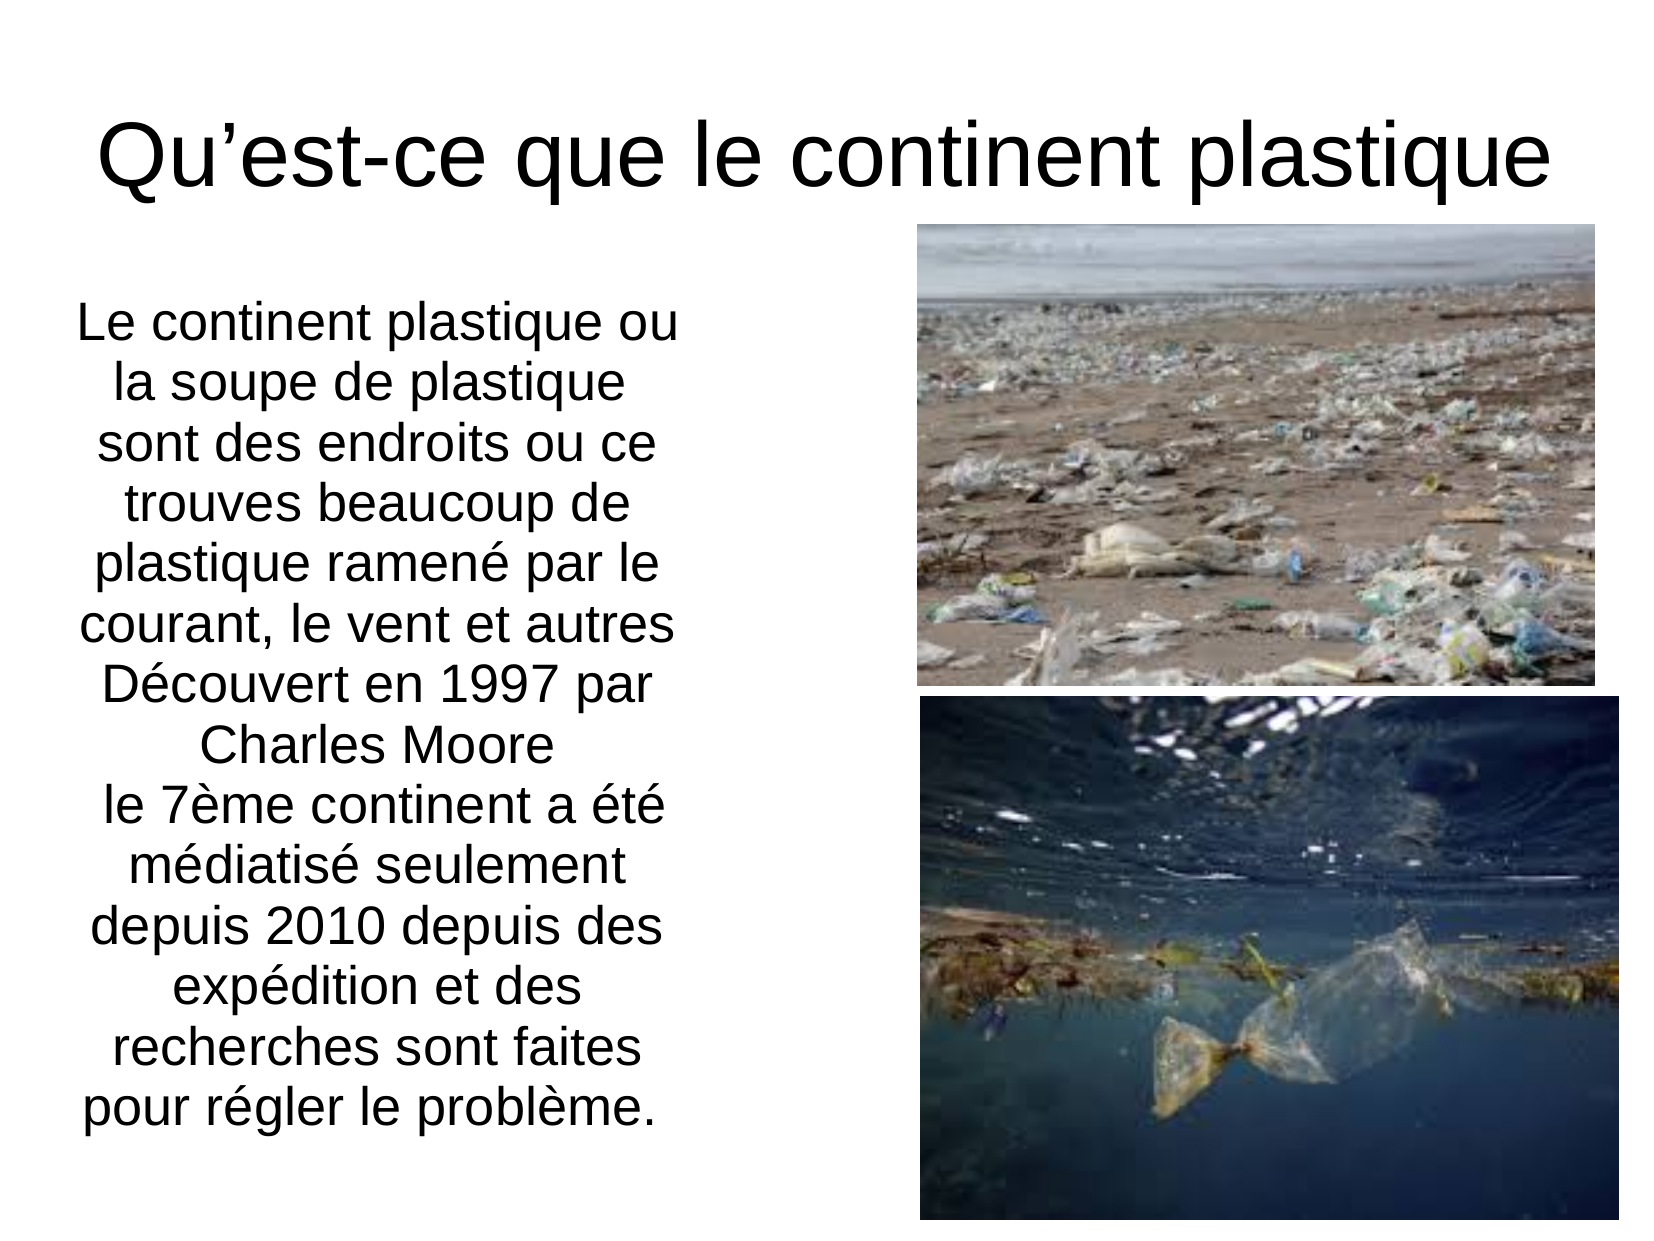

# Qu’est-ce que le continent plastique
Le continent plastique ou la soupe de plastique
sont des endroits ou ce trouves beaucoup de plastique ramené par le courant, le vent et autres
Découvert en 1997 par Charles Moore
 le 7ème continent a été médiatisé seulement depuis 2010 depuis des expédition et des recherches sont faites pour régler le problème.